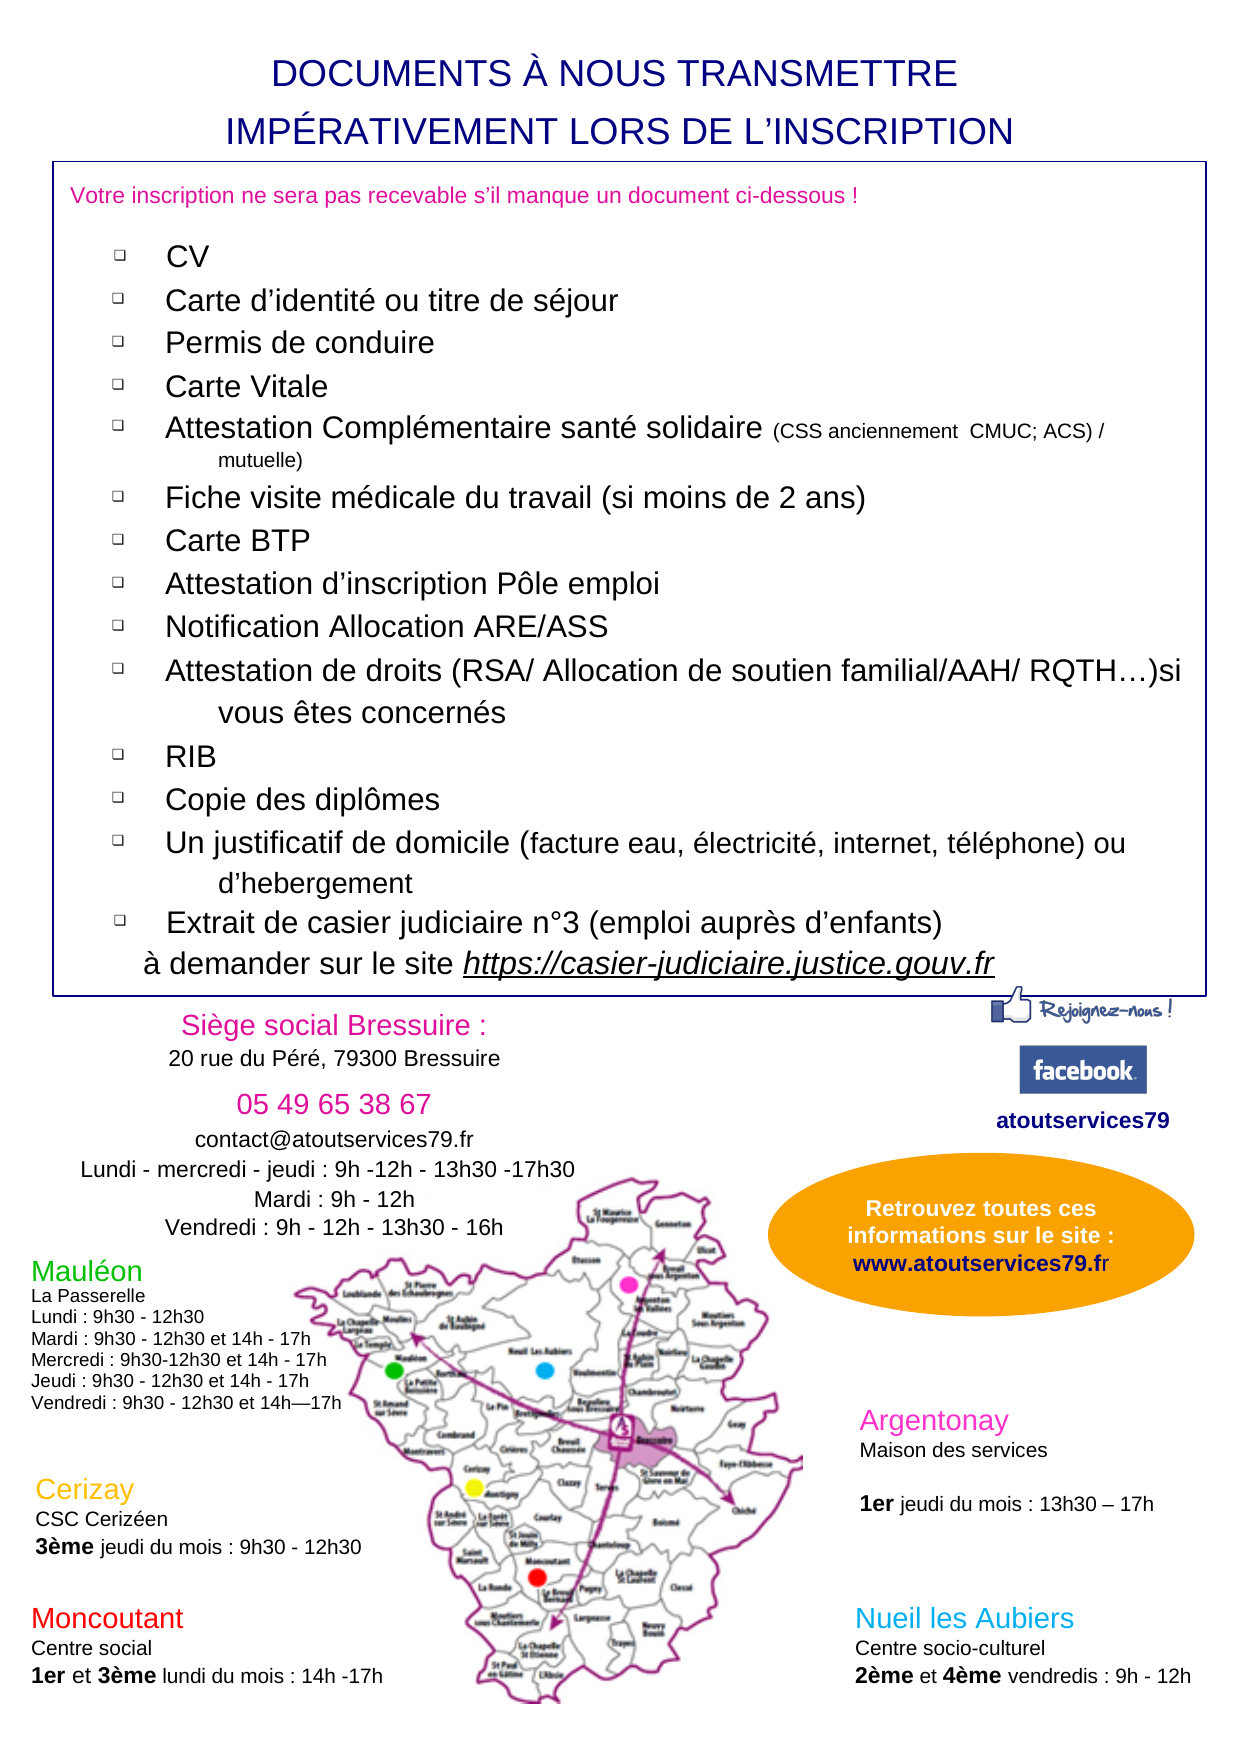

DOCUMENTS À NOUS TRANSMETTRE
IMPÉRATIVEMENT LORS DE L’INSCRIPTION
Votre inscription ne sera pas recevable s’il manque un document ci-dessous !
CV
Carte d’identité ou titre de séjour
Permis de conduire
Carte Vitale
Attestation Complémentaire santé solidaire (CSS anciennement CMUC; ACS) / mutuelle)
Fiche visite médicale du travail (si moins de 2 ans)
Carte BTP
Attestation d’inscription Pôle emploi
Notification Allocation ARE/ASS
Attestation de droits (RSA/ Allocation de soutien familial/AAH/ RQTH…)si vous êtes concernés
RIB
Copie des diplômes
Un justificatif de domicile (facture eau, électricité, internet, téléphone) ou d’hebergement
Extrait de casier judiciaire n°3 (emploi auprès d’enfants)
à demander sur le site https://casier-judiciaire.justice.gouv.fr
Siège social Bressuire :
20 rue du Péré, 79300 Bressuire
05 49 65 38 67
contact@atoutservices79.fr
Lundi - mercredi - jeudi : 9h -12h - 13h30 -17h30
Mardi : 9h - 12h
Vendredi : 9h - 12h - 13h30 - 16h
atoutservices79
Retrouvez toutes ces informations sur le site :
www.atoutservices79.fr
Mauléon
La Passerelle
Lundi : 9h30 - 12h30
Mardi : 9h30 - 12h30 et 14h - 17h
Mercredi : 9h30-12h30 et 14h - 17h
Jeudi : 9h30 - 12h30 et 14h - 17h
Vendredi : 9h30 - 12h30 et 14h—17h
Argentonay
Maison des services
1er jeudi du mois : 13h30 – 17h
Cerizay
CSC Cerizéen
3ème jeudi du mois : 9h30 - 12h30
Moncoutant
Centre social
1er et 3ème lundi du mois : 14h -17h
Nueil les Aubiers
Centre socio-culturel
2ème et 4ème vendredis : 9h - 12h